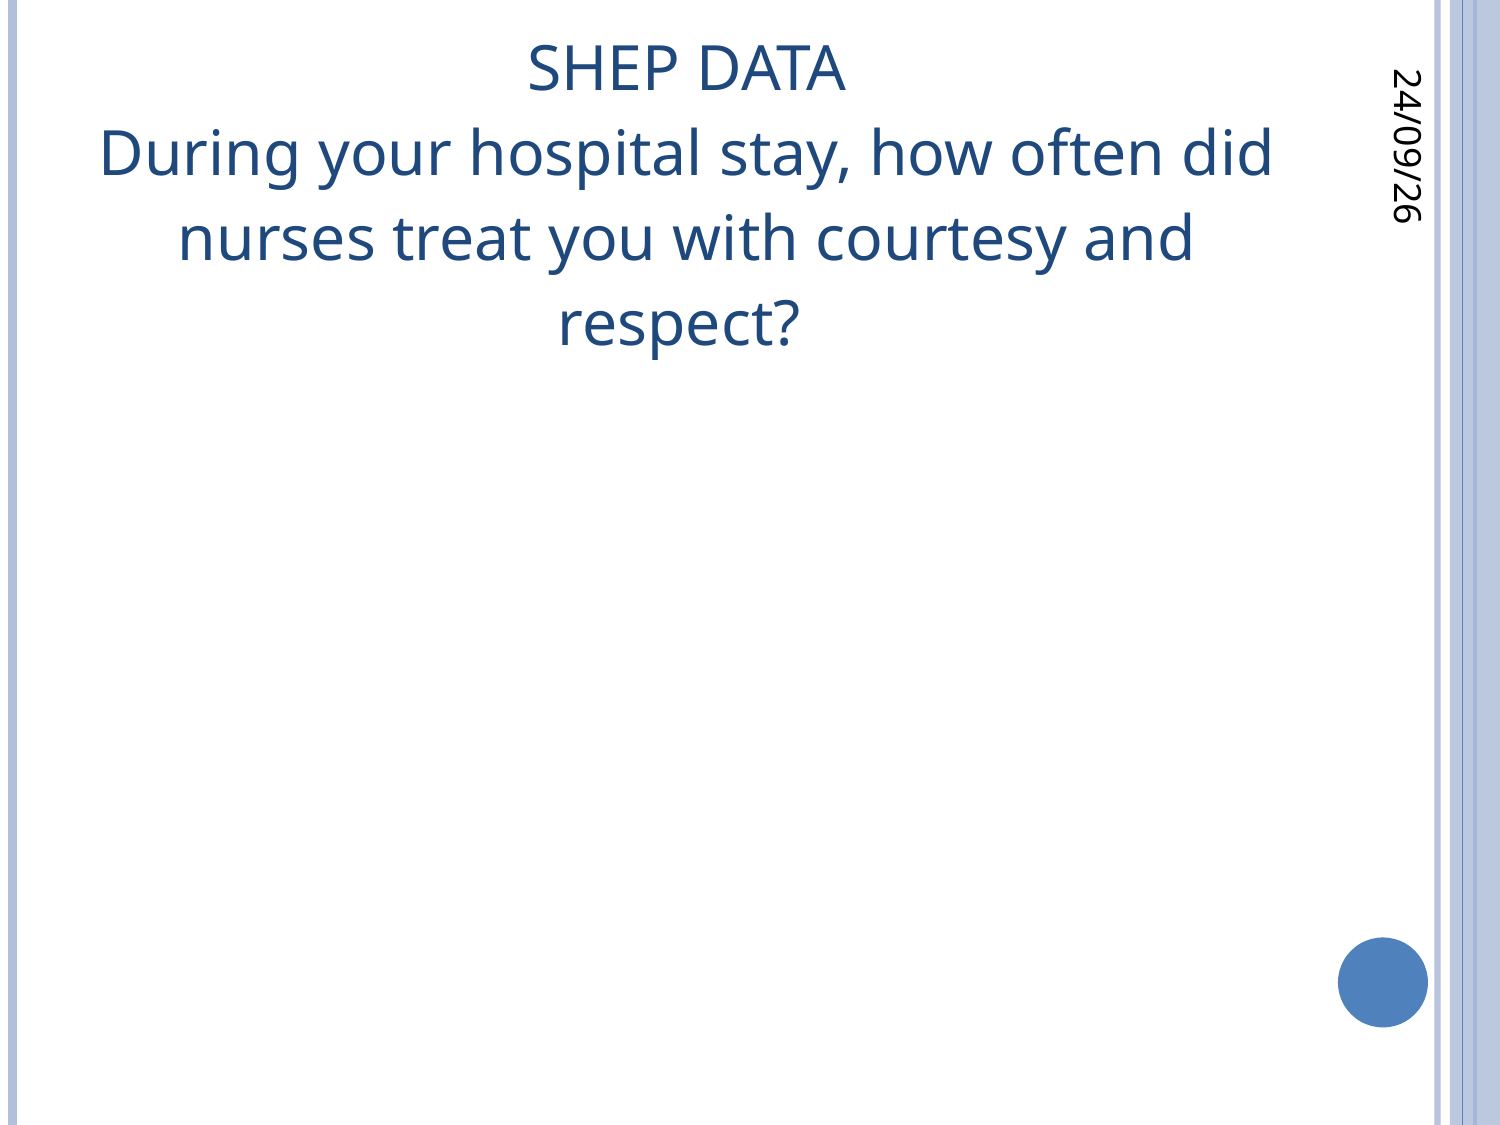

# SHEP DATA During your hospital stay, how often did nurses treat you with courtesy and respect?